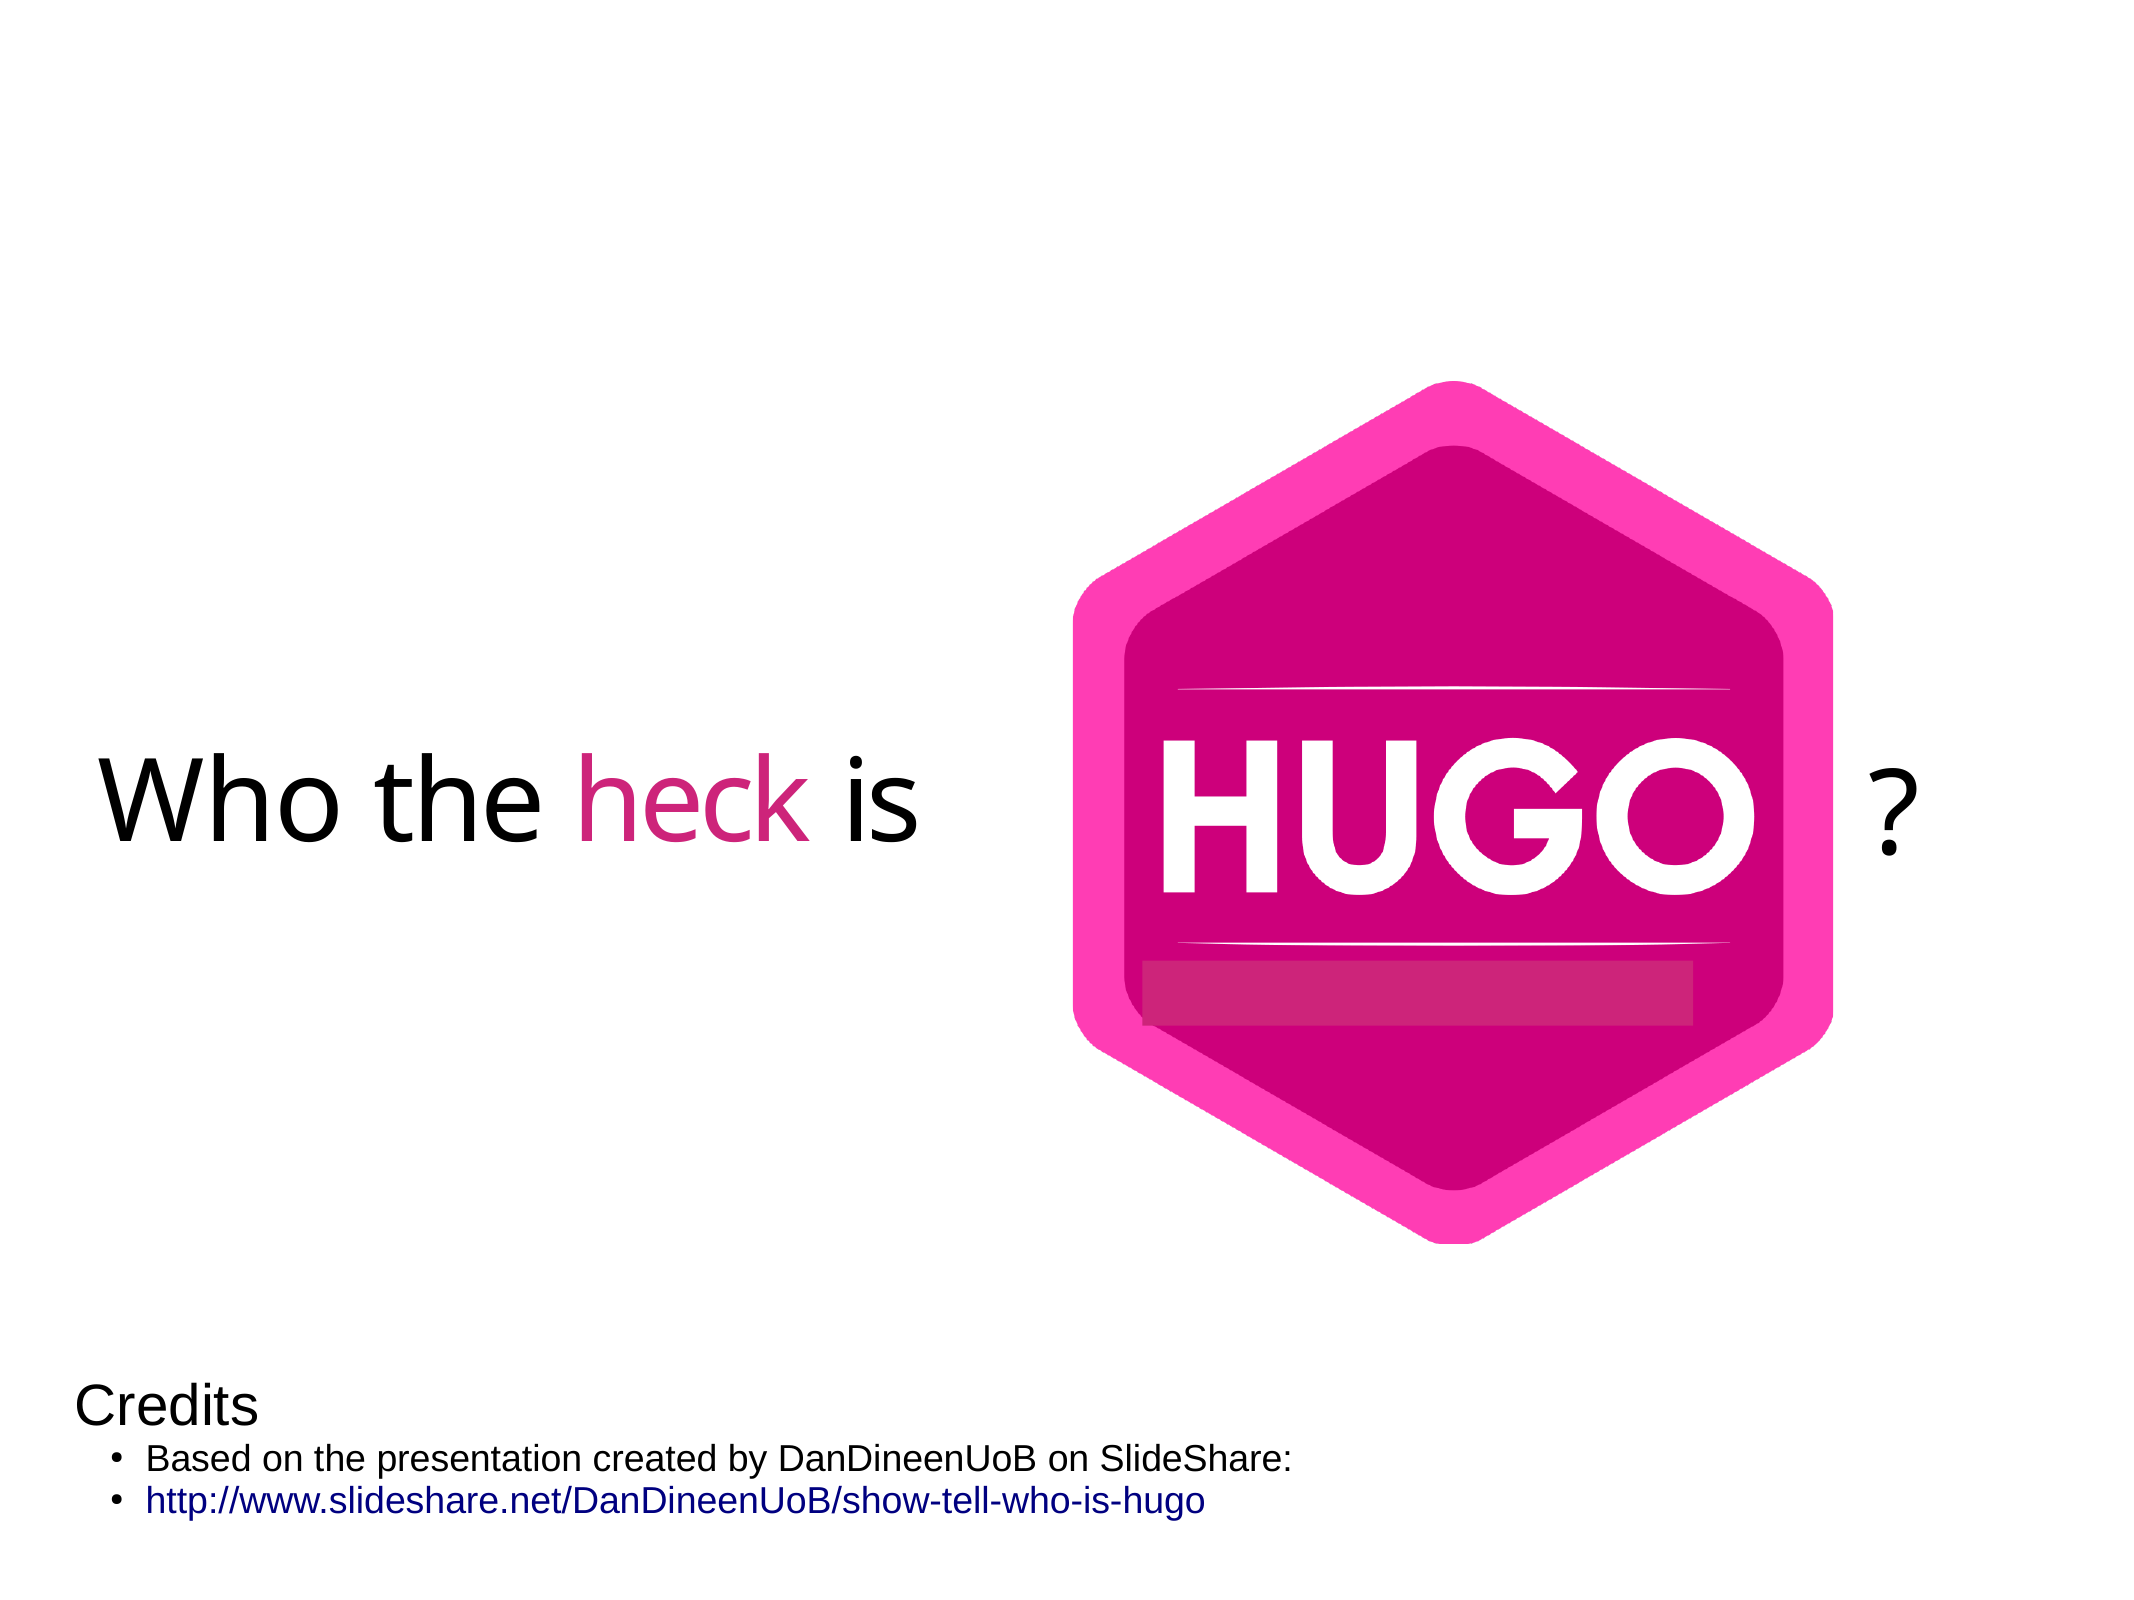

# Who the heck is
?
Credits
Based on the presentation created by DanDineenUoB on SlideShare:
http://www.slideshare.net/DanDineenUoB/show-tell-who-is-hugo